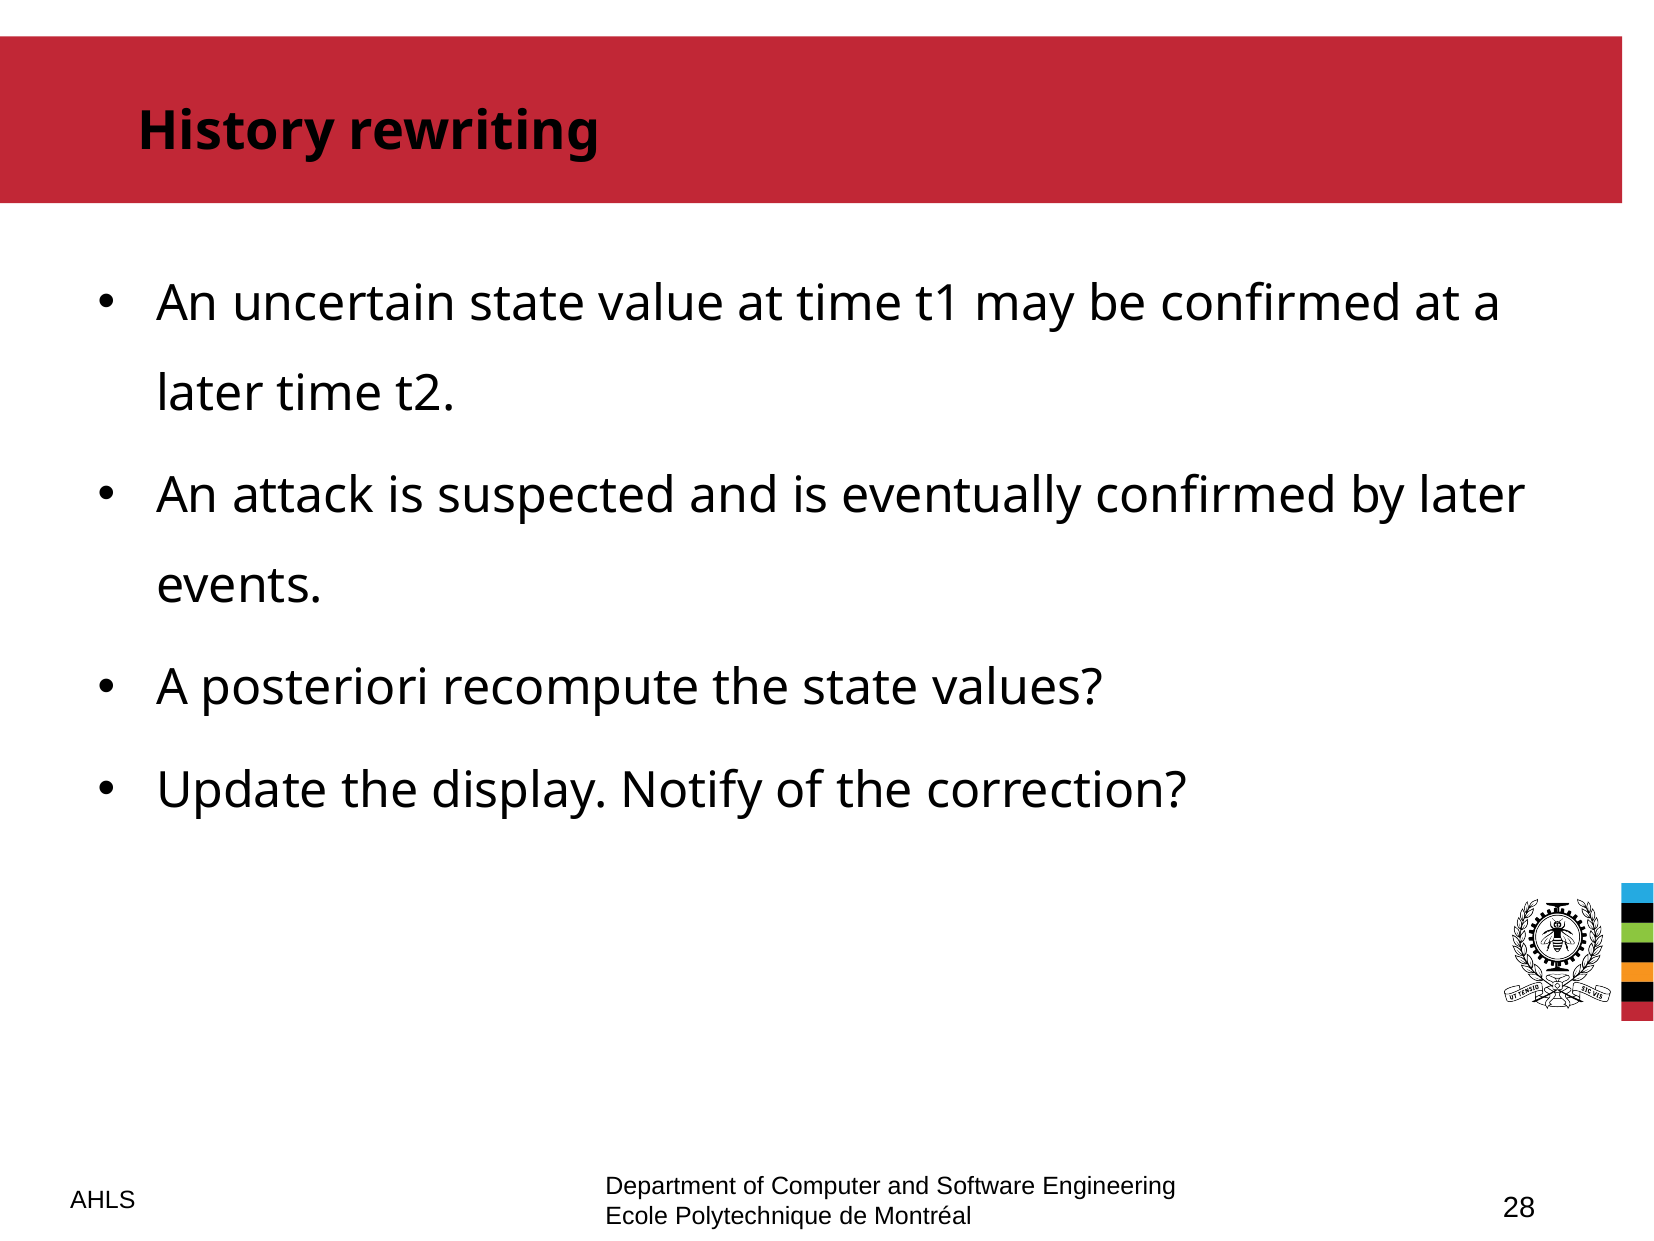

# History rewriting
An uncertain state value at time t1 may be confirmed at a later time t2.
An attack is suspected and is eventually confirmed by later events.
A posteriori recompute the state values?
Update the display. Notify of the correction?